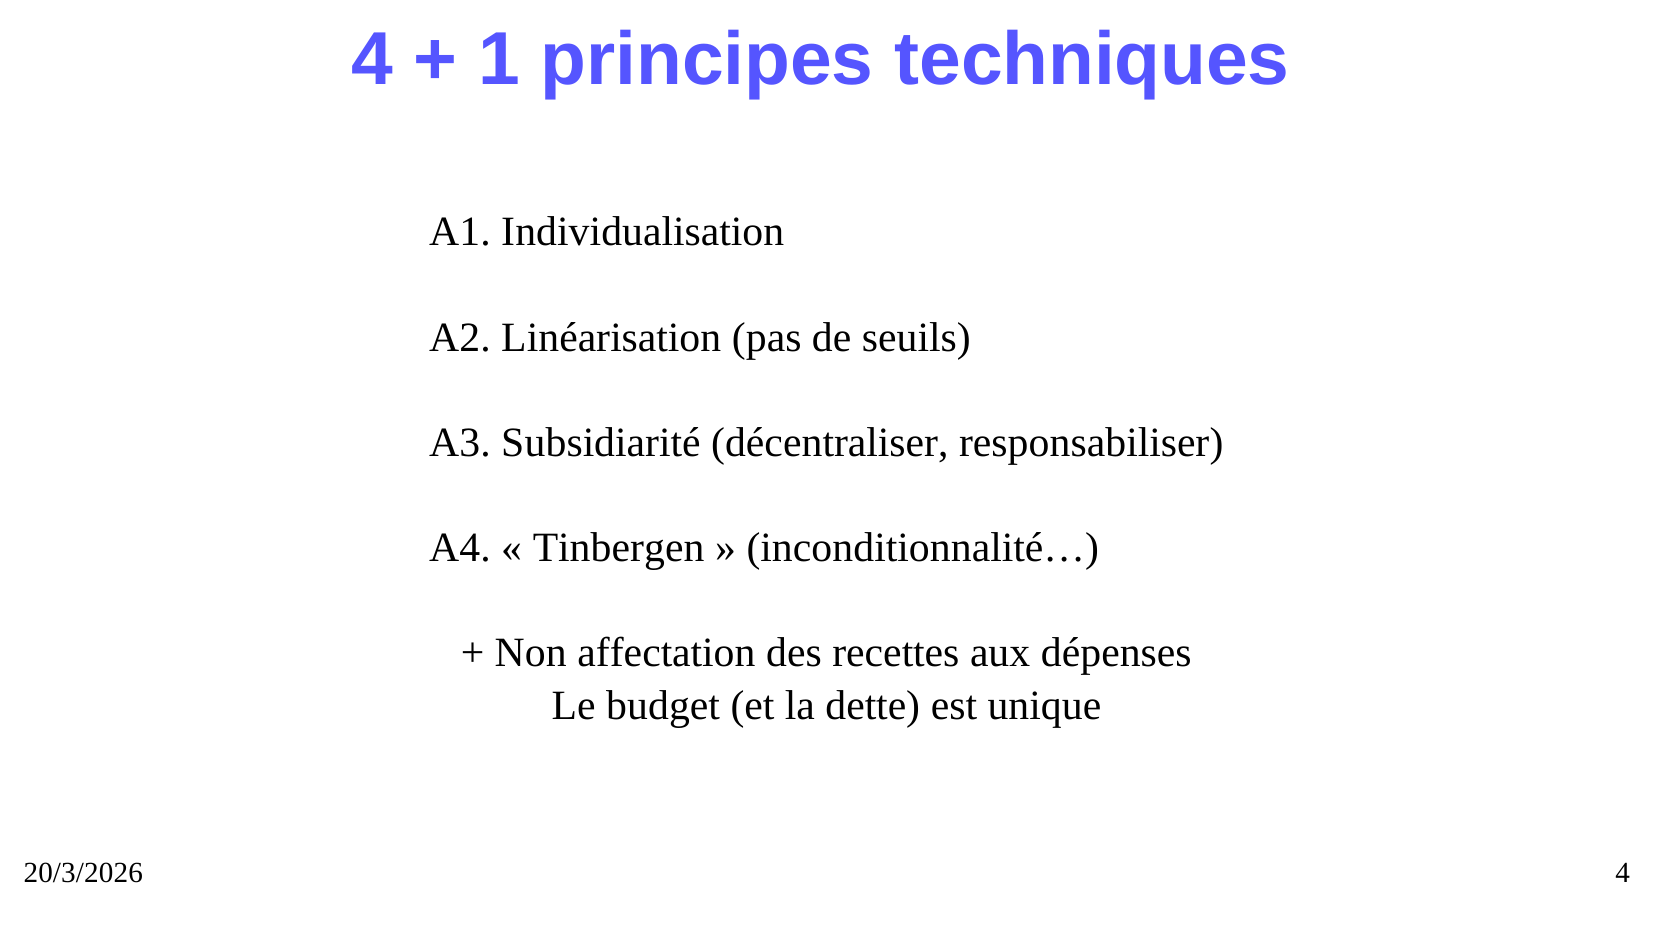

# 4 + 1 principes techniques
A1. Individualisation
A2. Linéarisation (pas de seuils)
A3. Subsidiarité (décentraliser, responsabiliser)
A4. « Tinbergen » (inconditionnalité…)
+ Non affectation des recettes aux dépenses
Le budget (et la dette) est unique
20/3/2026
4